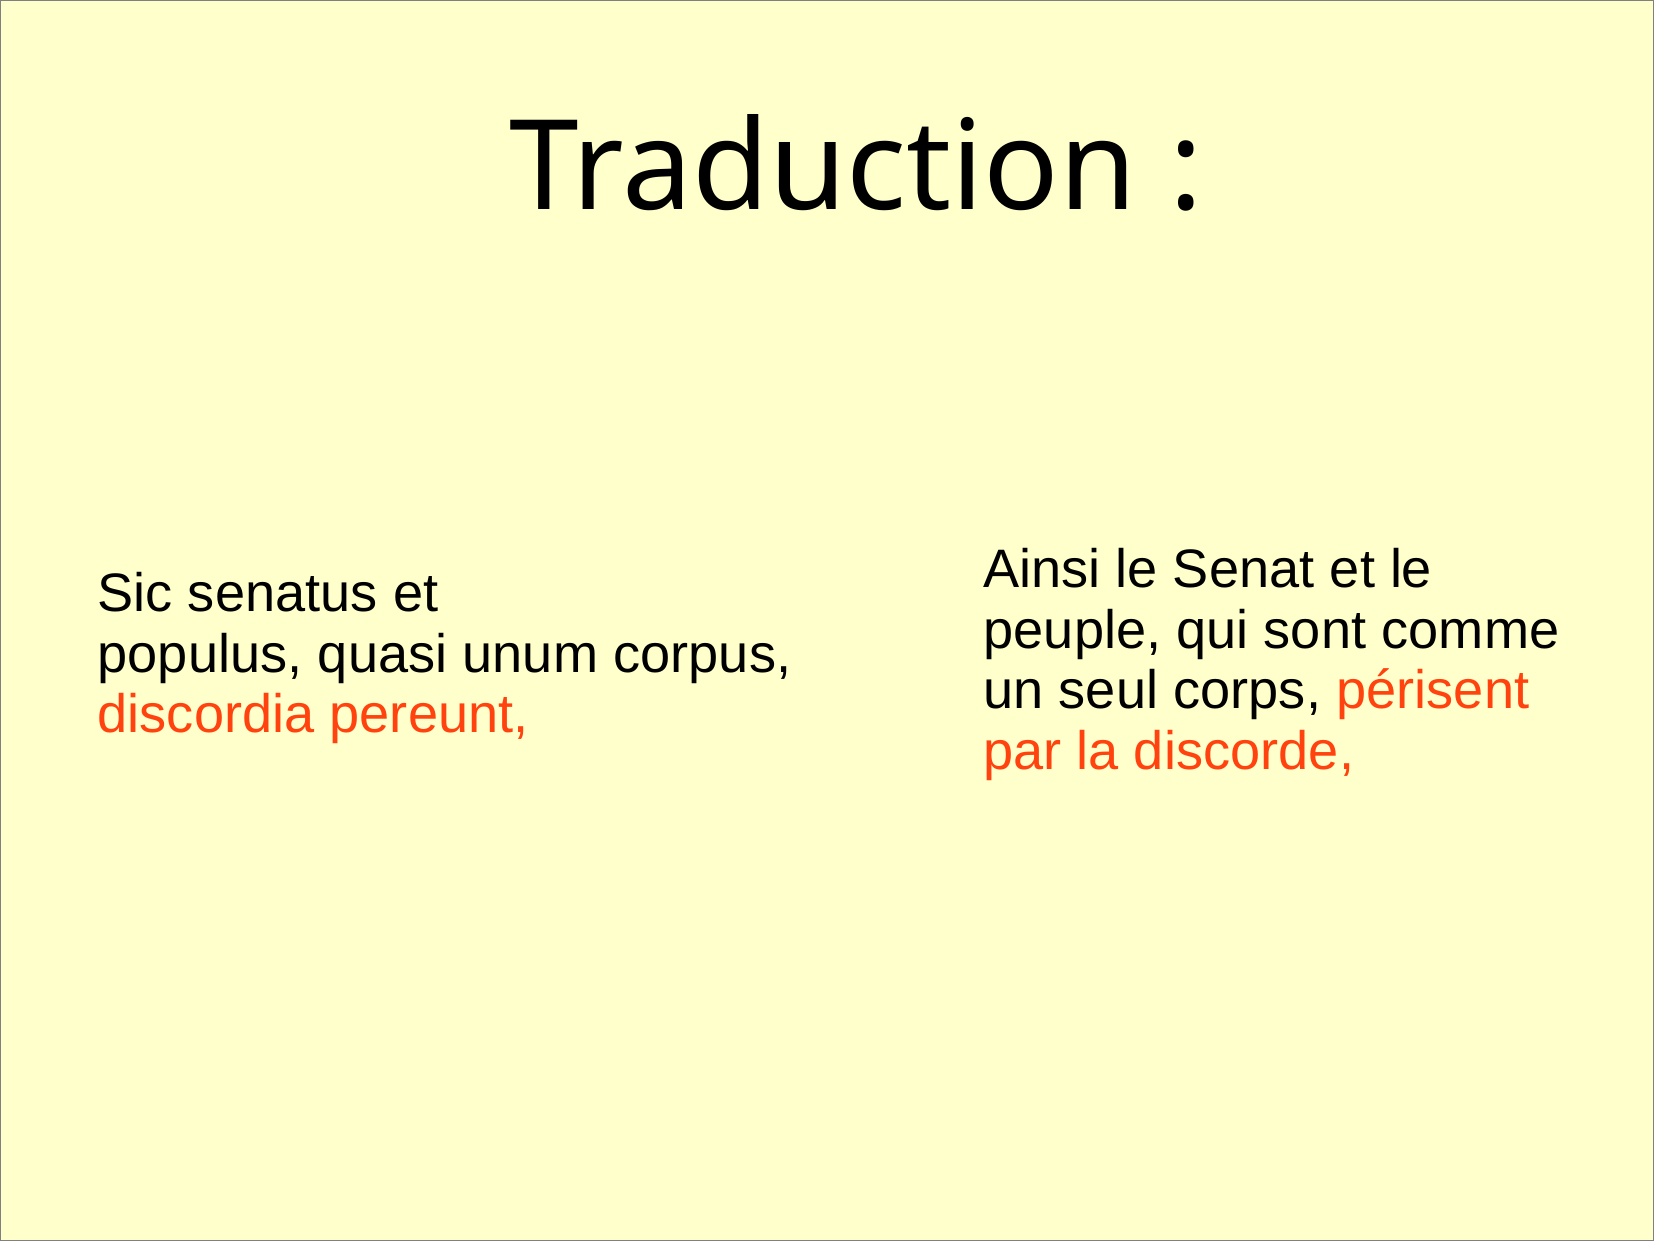

#
Traduction :
Ainsi le Senat et le peuple, qui sont comme un seul corps, périsent par la discorde,
Sic senatus et
populus, quasi unum corpus,
discordia pereunt,